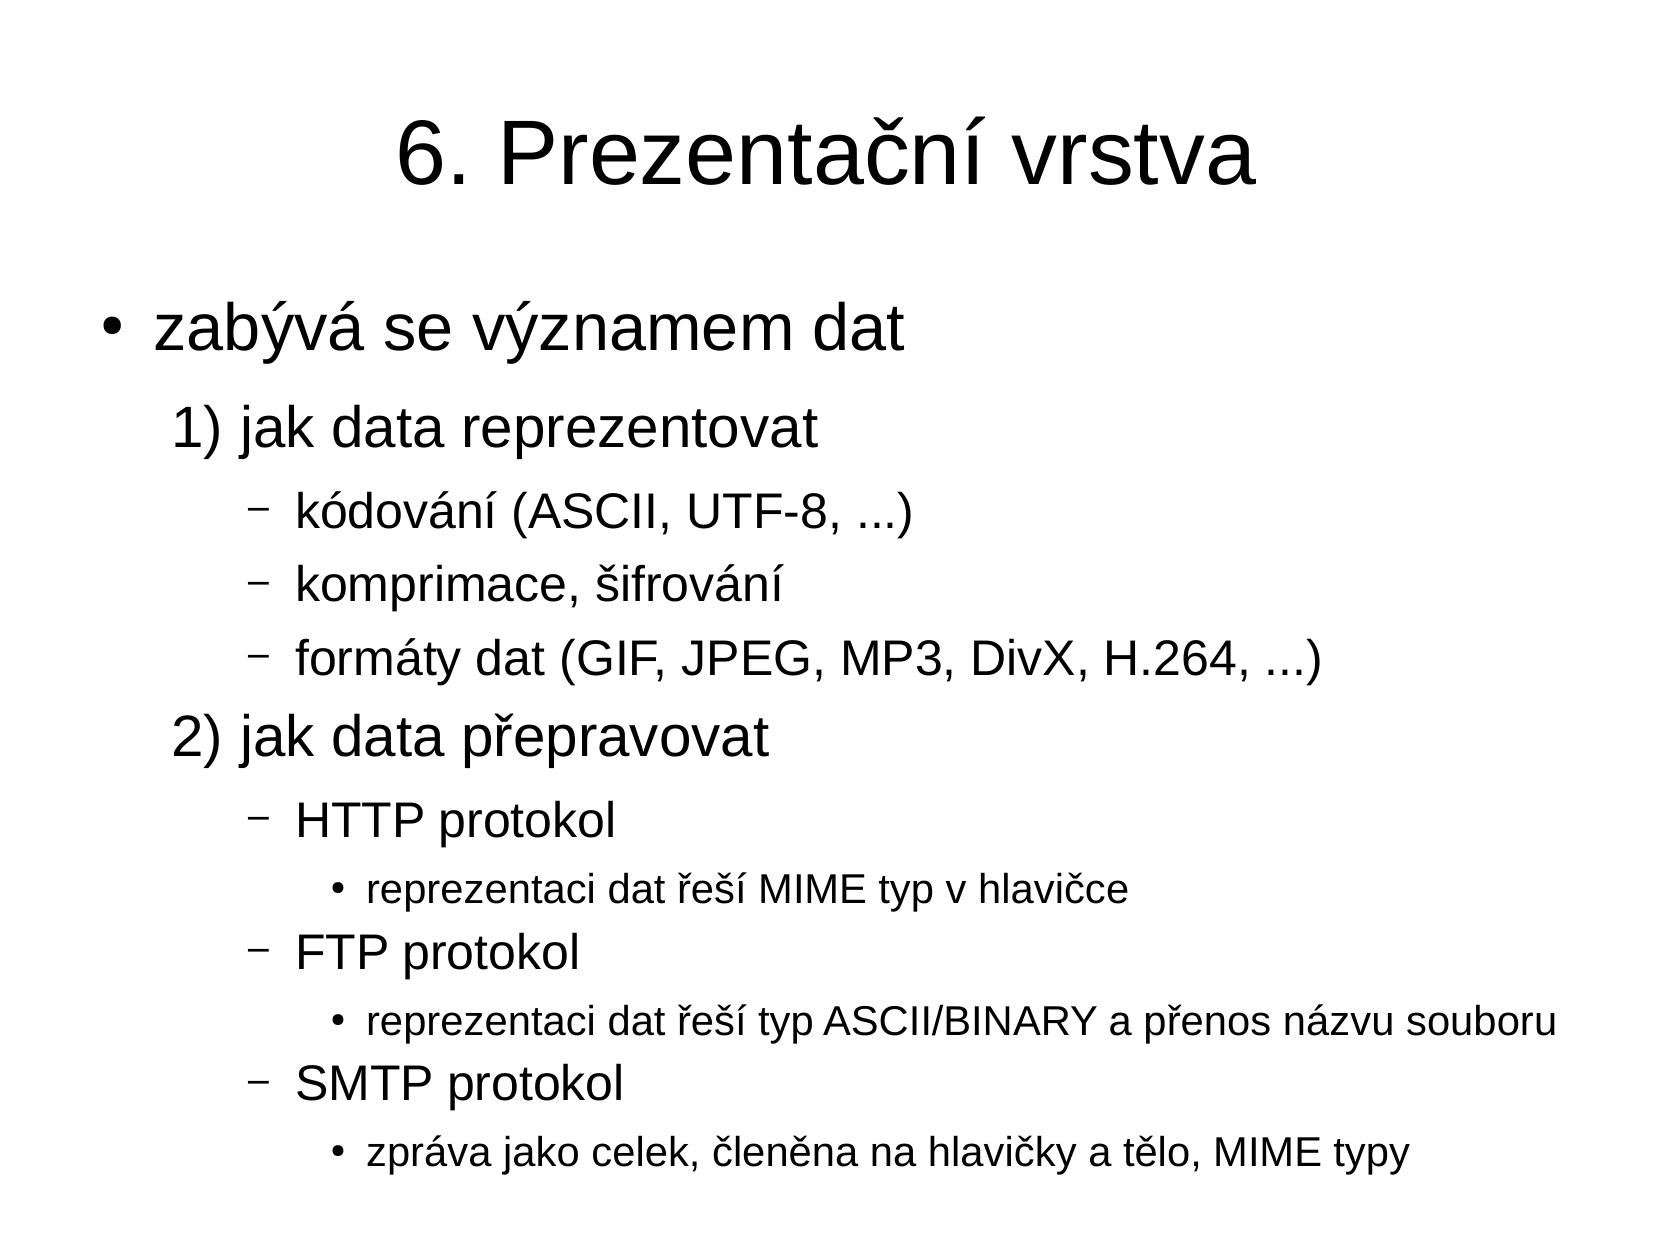

# 6. Prezentační vrstva
zabývá se významem dat
 jak data reprezentovat
kódování (ASCII, UTF-8, ...)
komprimace, šifrování
formáty dat (GIF, JPEG, MP3, DivX, H.264, ...)
 jak data přepravovat
HTTP protokol
reprezentaci dat řeší MIME typ v hlavičce
FTP protokol
reprezentaci dat řeší typ ASCII/BINARY a přenos názvu souboru
SMTP protokol
zpráva jako celek, členěna na hlavičky a tělo, MIME typy